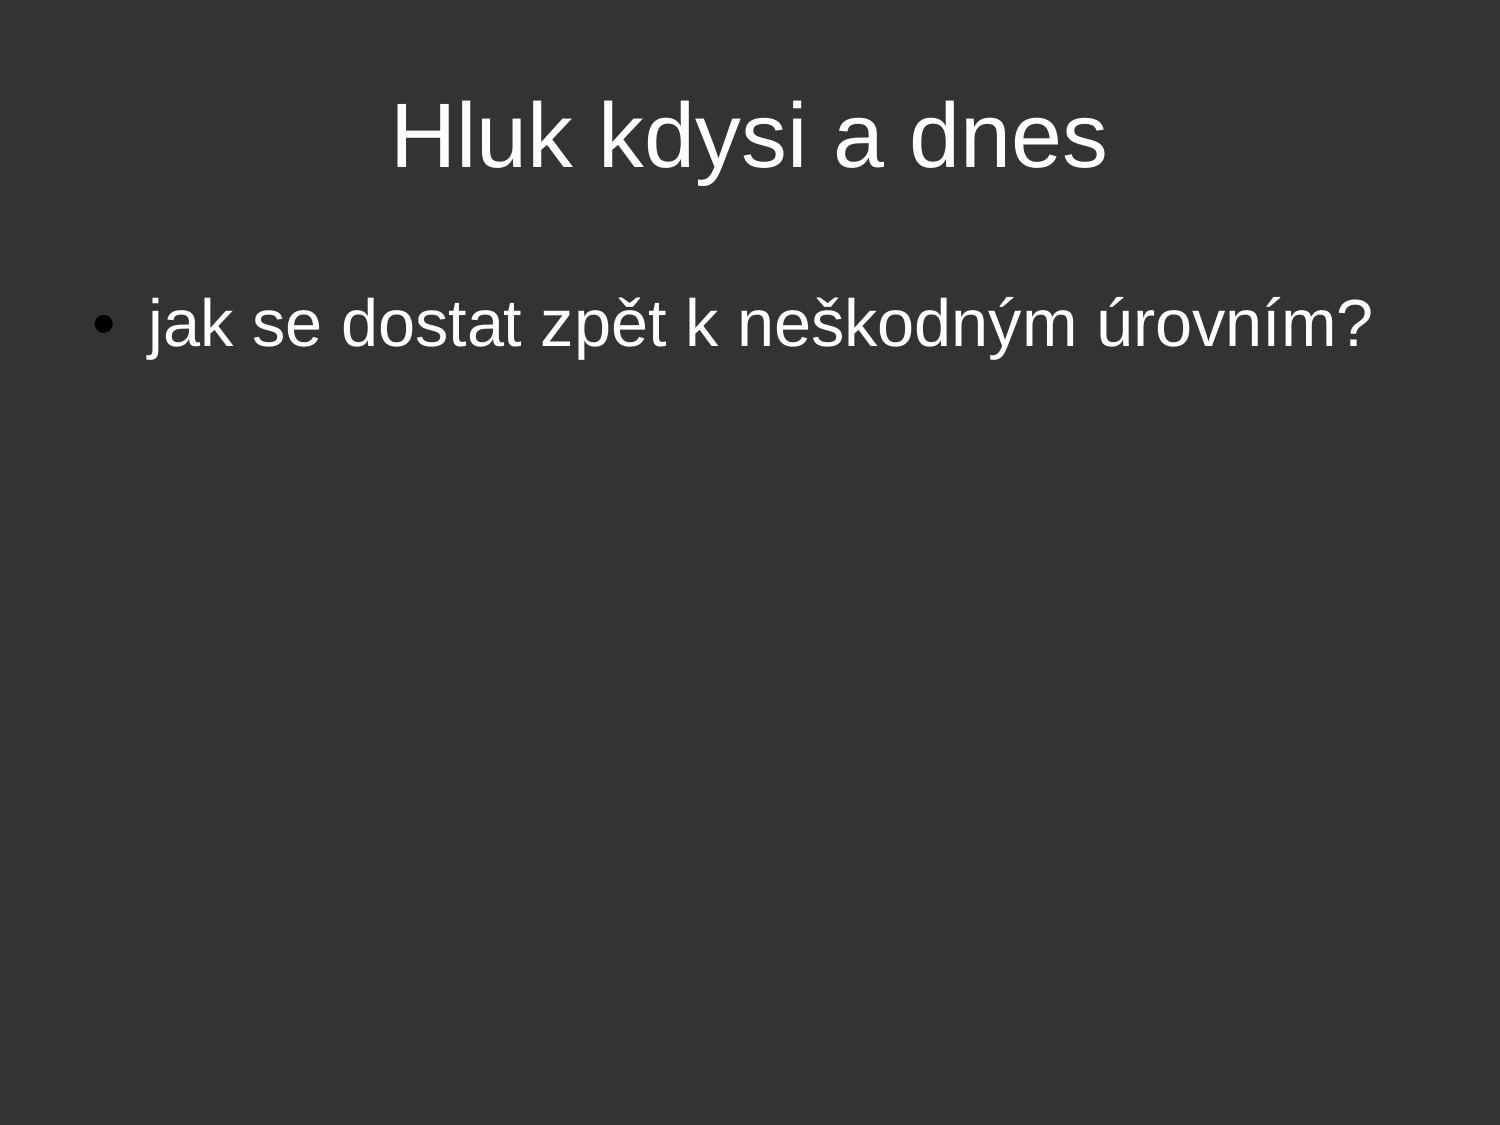

# Hluk kdysi a dnes
jak se dostat zpět k neškodným úrovním?